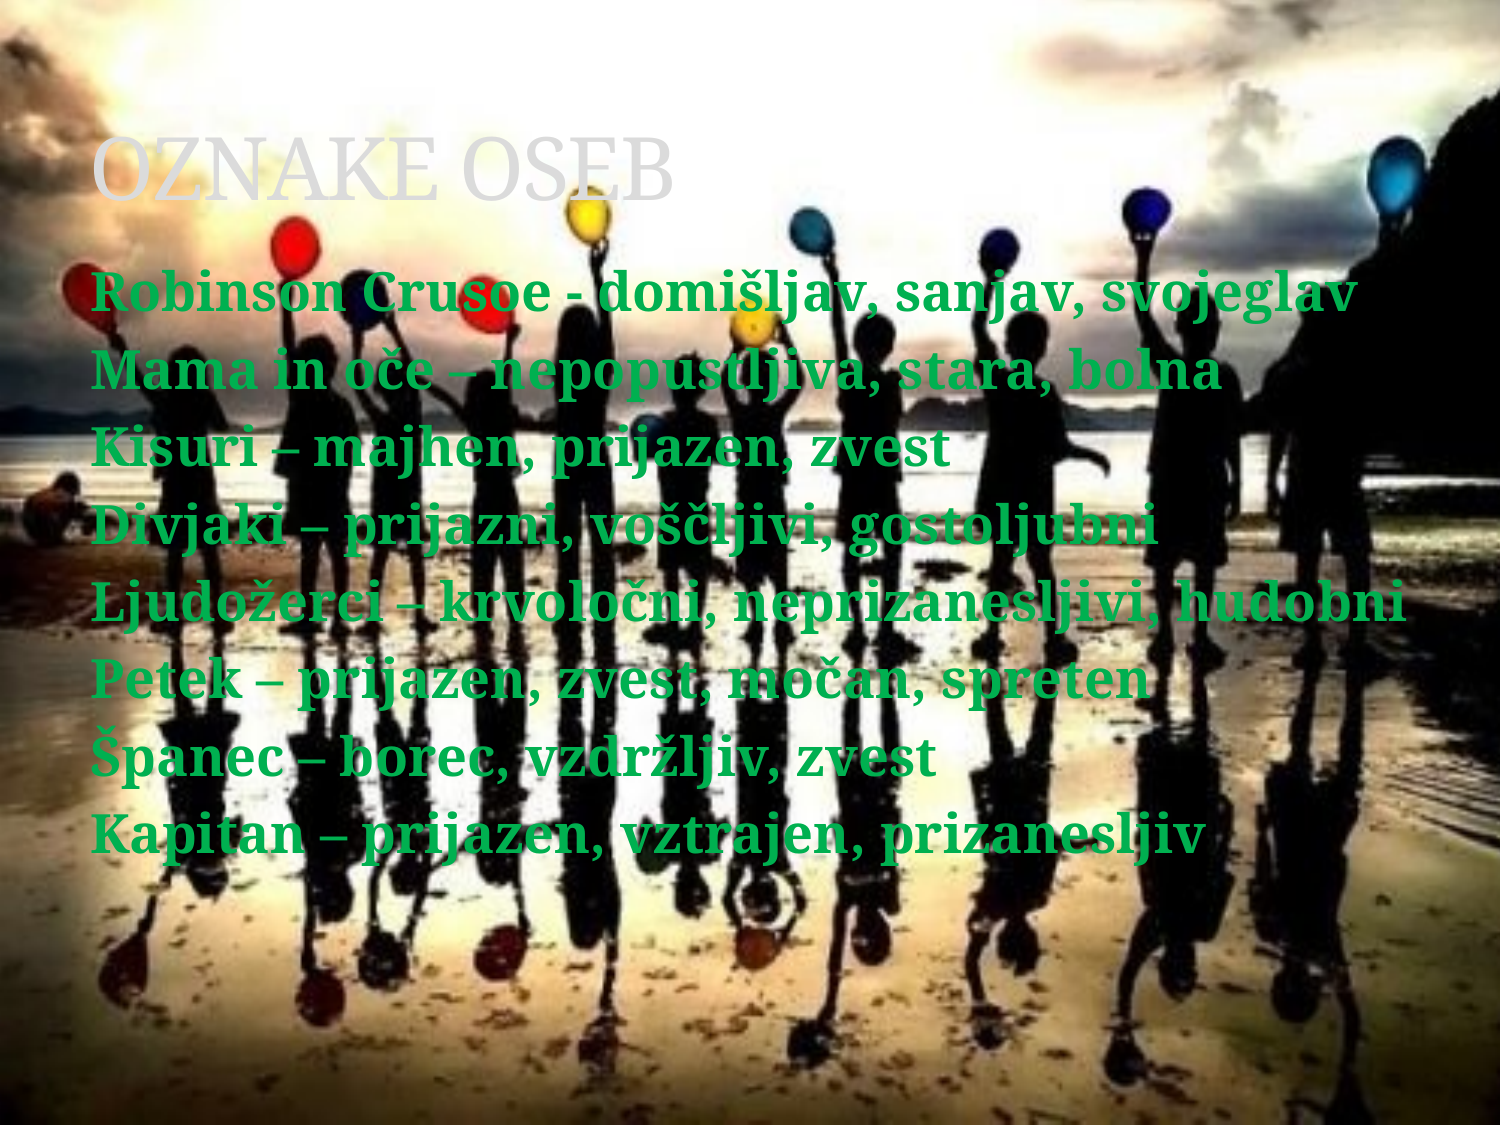

OZNAKE OSEB
# Robinson Crusoe - domišljav, sanjav, svojeglav
Mama in oče – nepopustljiva, stara, bolna
Kisuri – majhen, prijazen, zvest
Divjaki – prijazni, voščljivi, gostoljubni
Ljudožerci – krvoločni, neprizanesljivi, hudobni
Petek – prijazen, zvest, močan, spreten
Španec – borec, vzdržljiv, zvest
Kapitan – prijazen, vztrajen, prizanesljiv